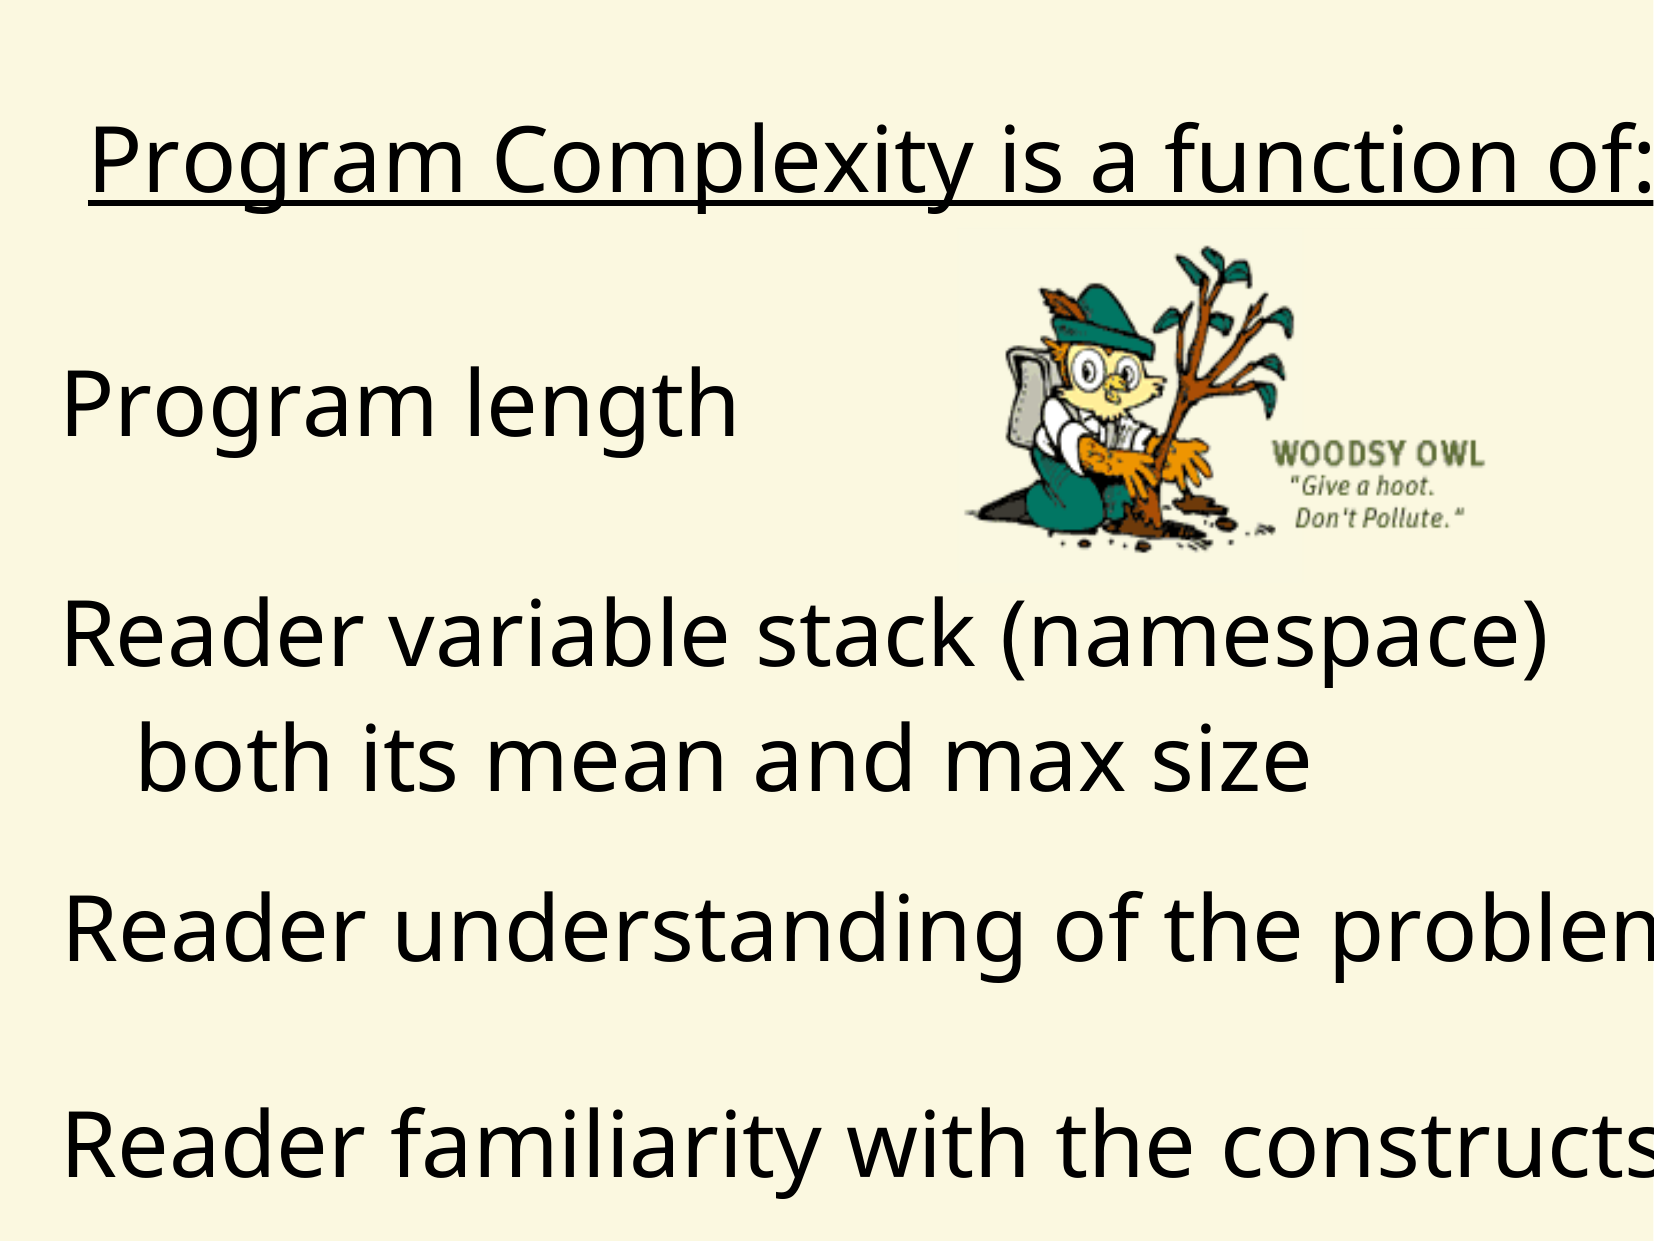

Program Complexity is a function of:
Program length
Reader variable stack (namespace)
	both its mean and max size
Reader understanding of the problem
Reader familiarity with the constructs